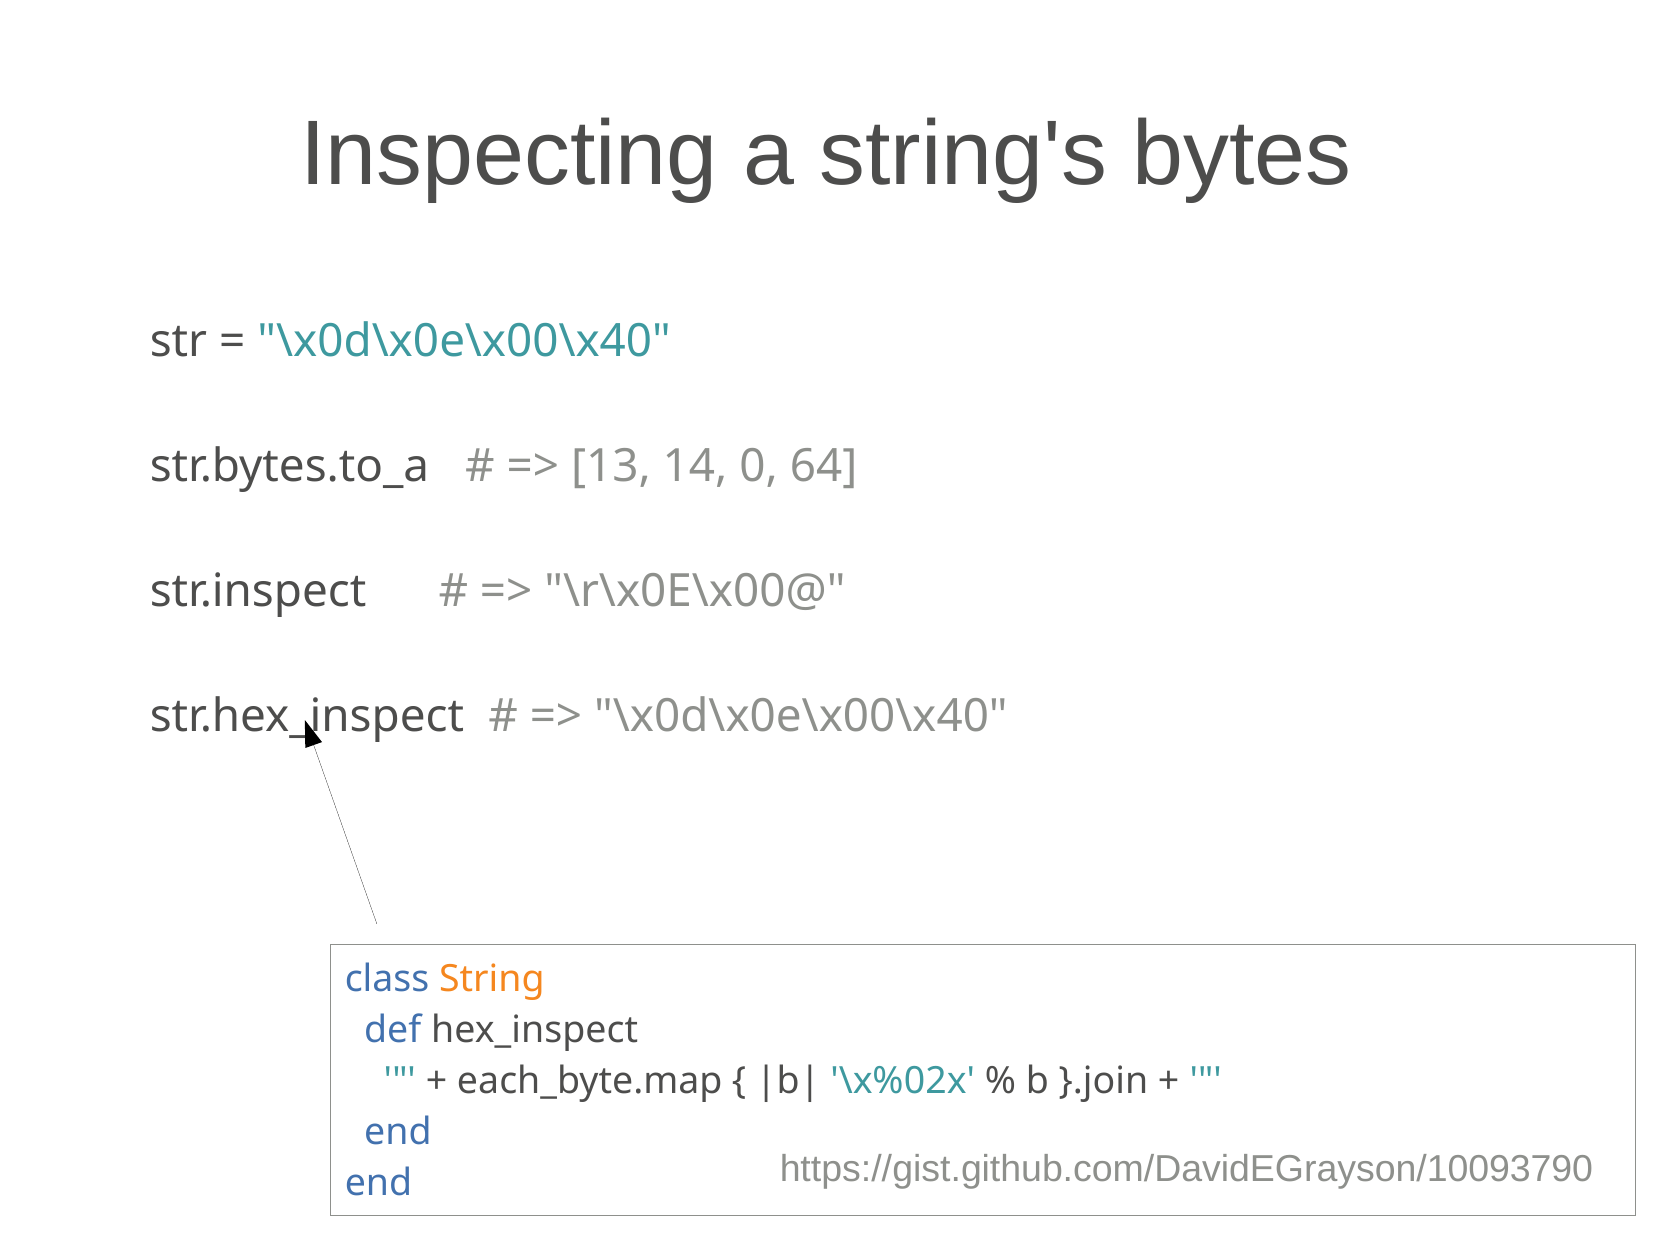

# Inspecting a string's bytes
str = "\x0d\x0e\x00\x40"
str.bytes.to_a # => [13, 14, 0, 64]
str.inspect # => "\r\x0E\x00@"
str.hex_inspect # => "\x0d\x0e\x00\x40"
class String
 def hex_inspect
 '"' + each_byte.map { |b| '\x%02x' % b }.join + '"'
 end
end
https://gist.github.com/DavidEGrayson/10093790